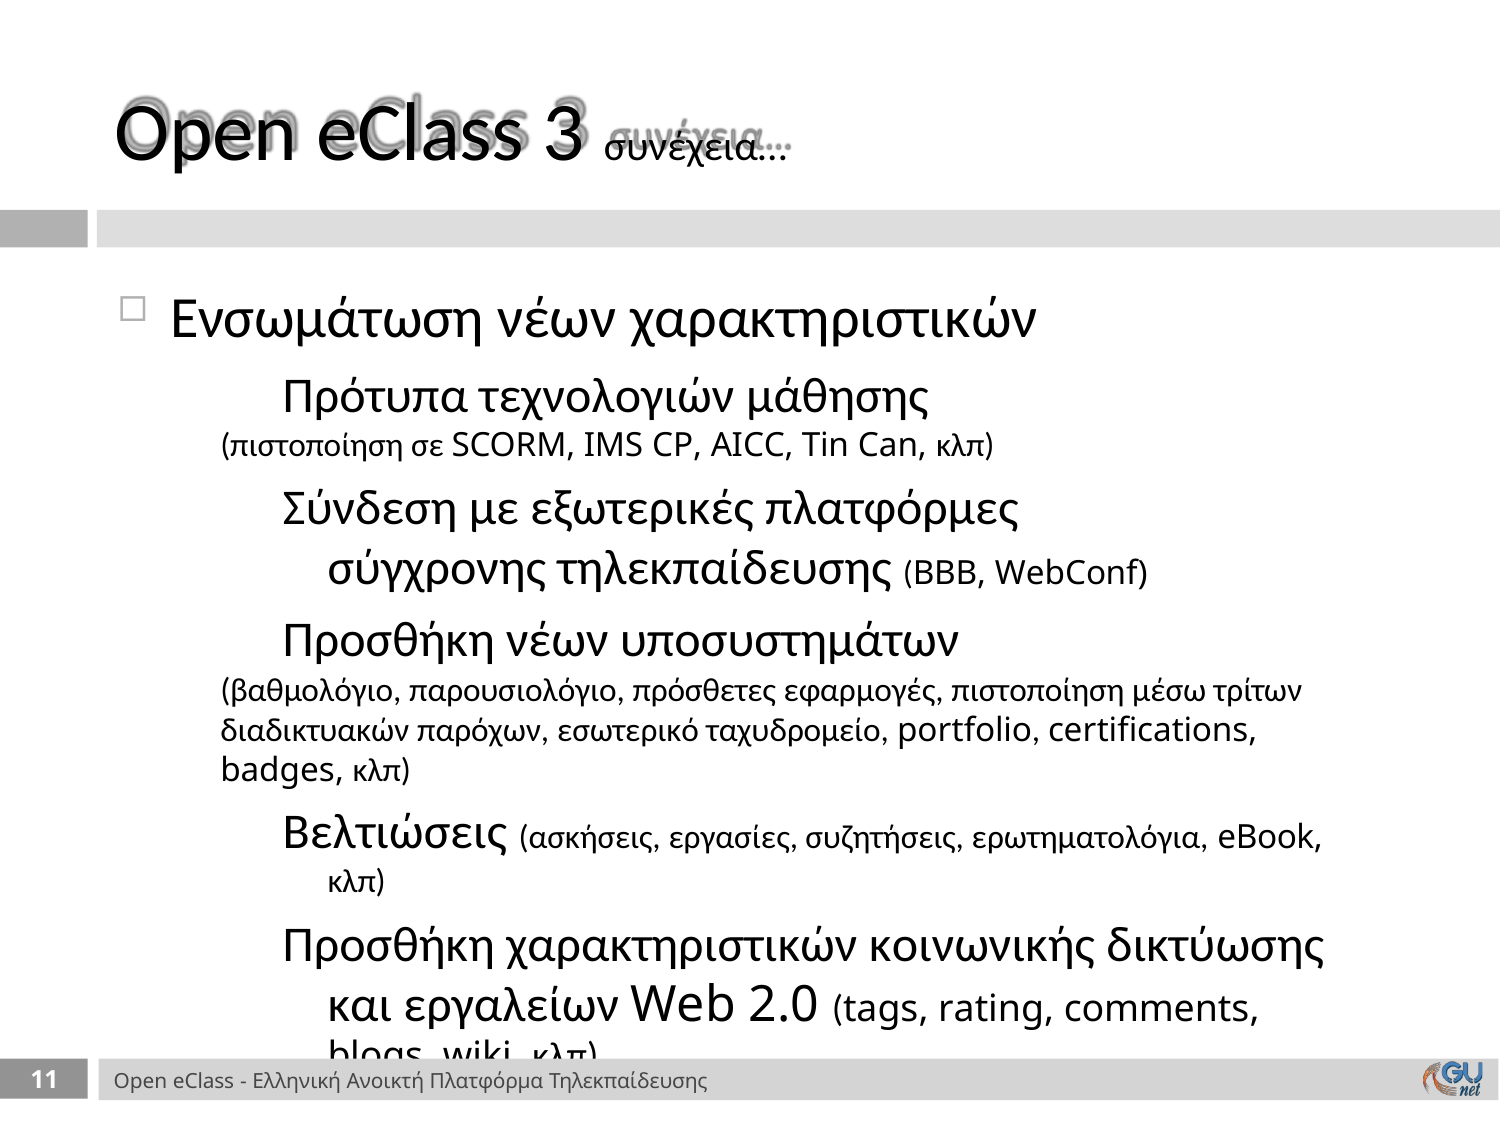

# Open eClass 3 συνέχεια…
Ενσωμάτωση νέων χαρακτηριστικών
Πρότυπα τεχνολογιών μάθησης
(πιστοποίηση σε SCORM, IMS CP, AICC, Tin Can, κλπ)
Σύνδεση με εξωτερικές πλατφόρμες σύγχρονης τηλεκπαίδευσης (BBB, WebConf)
Προσθήκη νέων υποσυστημάτων
(βαθμολόγιο, παρουσιολόγιο, πρόσθετες εφαρμογές, πιστοποίηση μέσω τρίτων διαδικτυακών παρόχων, εσωτερικό ταχυδρομείο, portfolio, certifications, badges, κλπ)
Βελτιώσεις (ασκήσεις, εργασίες, συζητήσεις, ερωτηματολόγια, eBook, κλπ)
Προσθήκη χαρακτηριστικών κοινωνικής δικτύωσης και εργαλείων Web 2.0 (tags, rating, comments, blogs, wiki, κλπ)
11
Open eClass - Ελληνική Ανοικτή Πλατφόρμα Τηλεκπαίδευσης